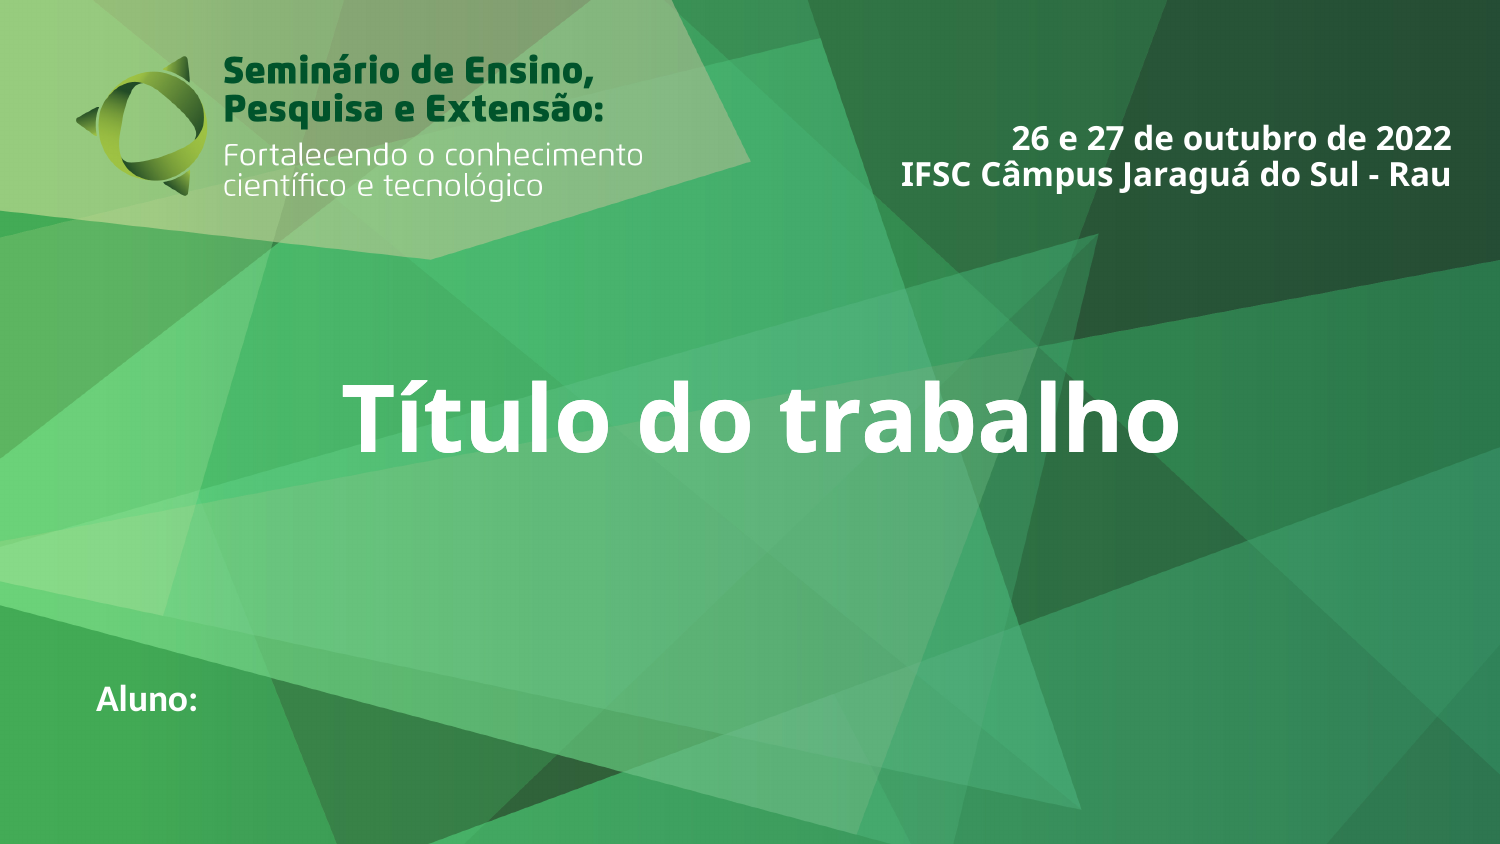

26 e 27 de outubro de 2022
IFSC Câmpus Jaraguá do Sul - Rau
Título do trabalho
Título do trabalho
Aluno: